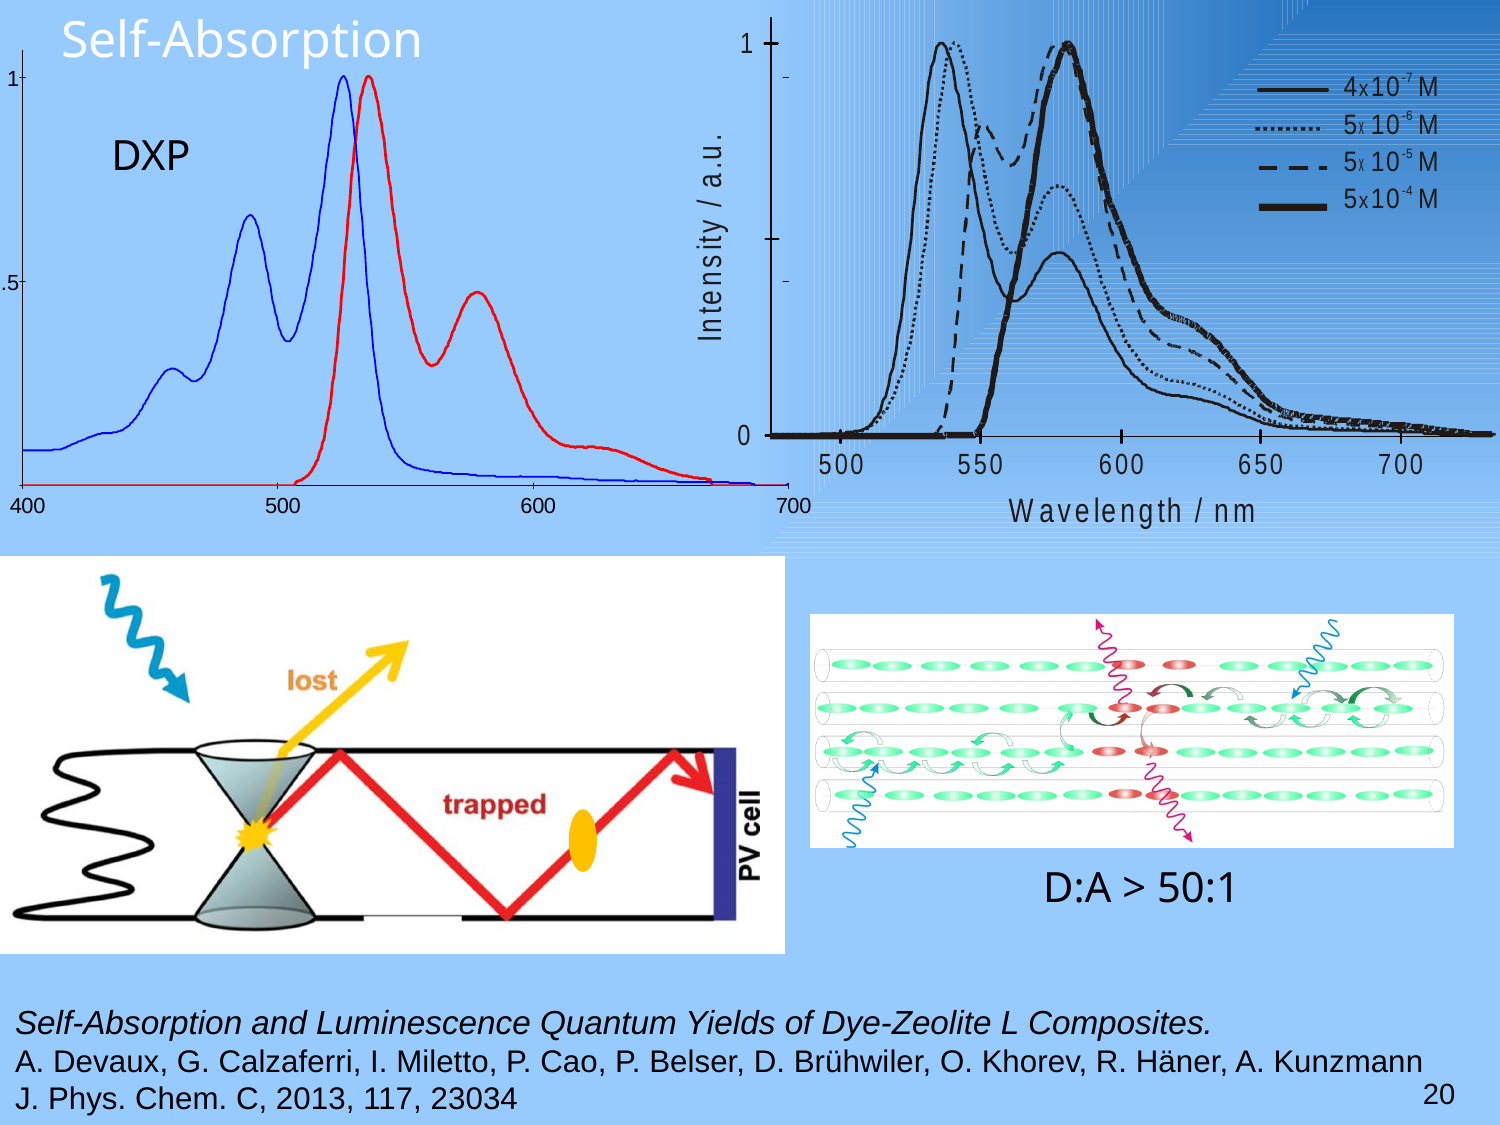

Self-Absorption
DXP
D:A > 50:1
Self-Absorption and Luminescence Quantum Yields of Dye-Zeolite L Composites.
A. Devaux, G. Calzaferri, I. Miletto, P. Cao, P. Belser, D. Brühwiler, O. Khorev, R. Häner, A. Kunzmann
J. Phys. Chem. C, 2013, 117, 23034